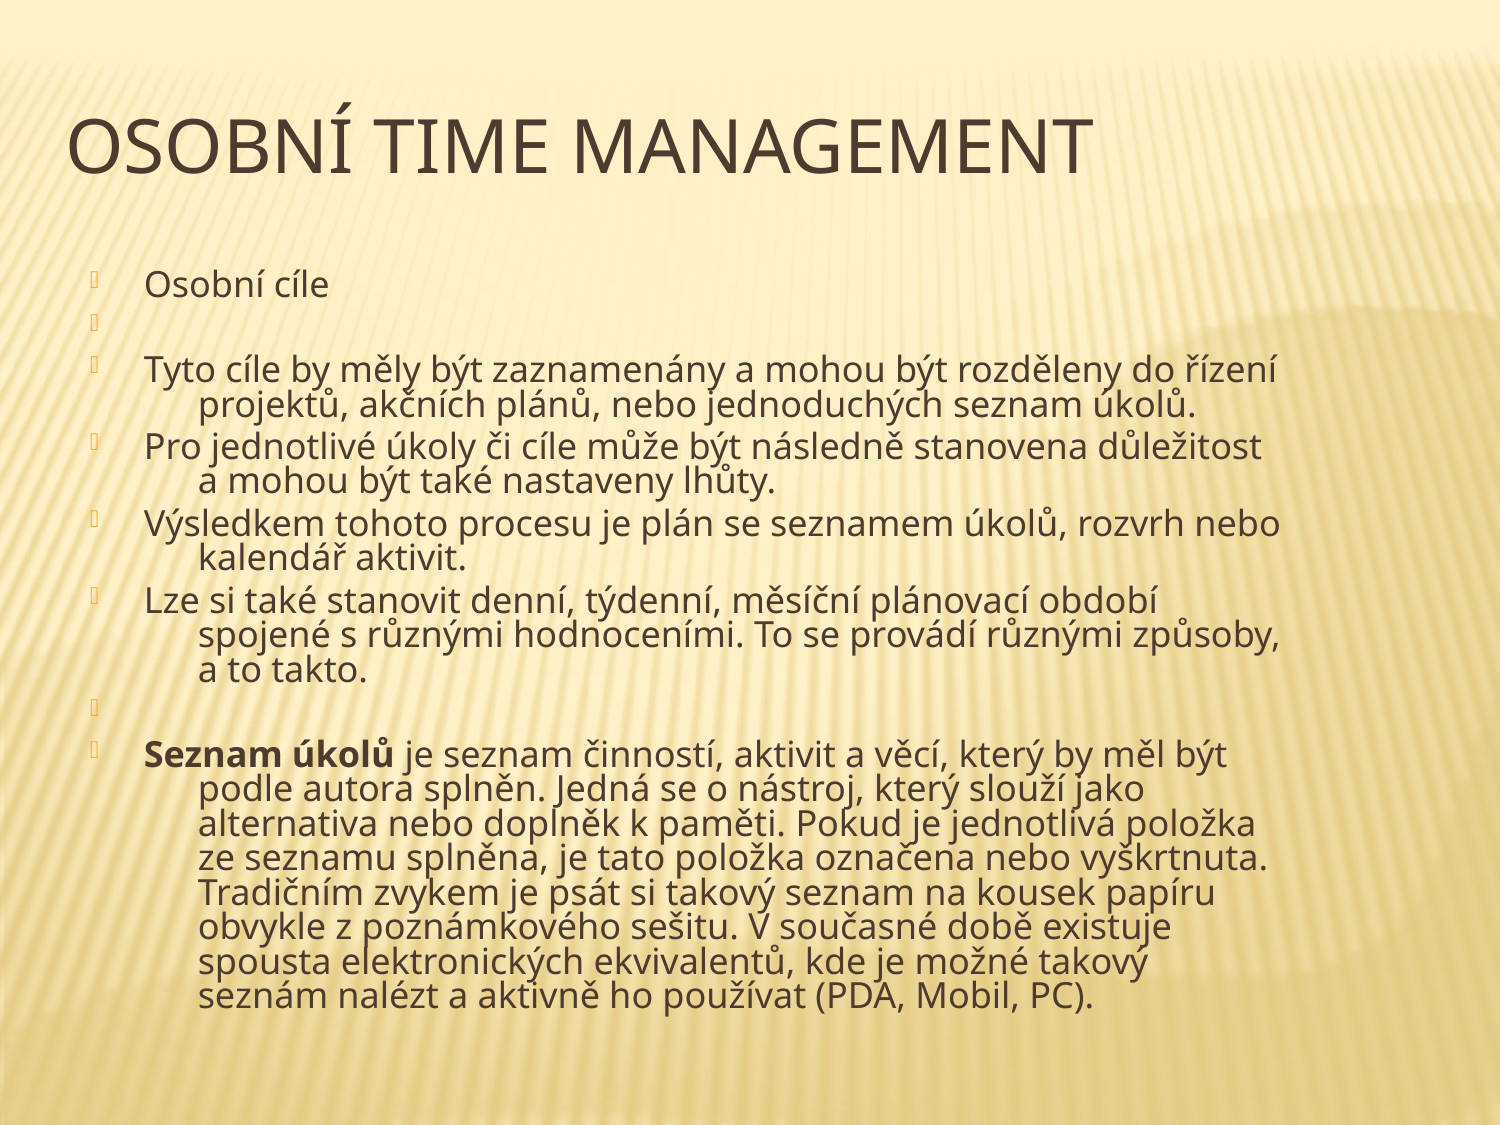

# Osobní Time management
Osobní cíle
Tyto cíle by měly být zaznamenány a mohou být rozděleny do řízení projektů, akčních plánů, nebo jednoduchých seznam úkolů.
Pro jednotlivé úkoly či cíle může být následně stanovena důležitost a mohou být také nastaveny lhůty.
Výsledkem tohoto procesu je plán se seznamem úkolů, rozvrh nebo kalendář aktivit.
Lze si také stanovit denní, týdenní, měsíční plánovací období spojené s různými hodnoceními. To se provádí různými způsoby, a to takto.
Seznam úkolů je seznam činností, aktivit a věcí, který by měl být podle autora splněn. Jedná se o nástroj, který slouží jako alternativa nebo doplněk k paměti. Pokud je jednotlivá položka ze seznamu splněna, je tato položka označena nebo vyškrtnuta. Tradičním zvykem je psát si takový seznam na kousek papíru obvykle z poznámkového sešitu. V současné době existuje spousta elektronických ekvivalentů, kde je možné takový seznám nalézt a aktivně ho používat (PDA, Mobil, PC).